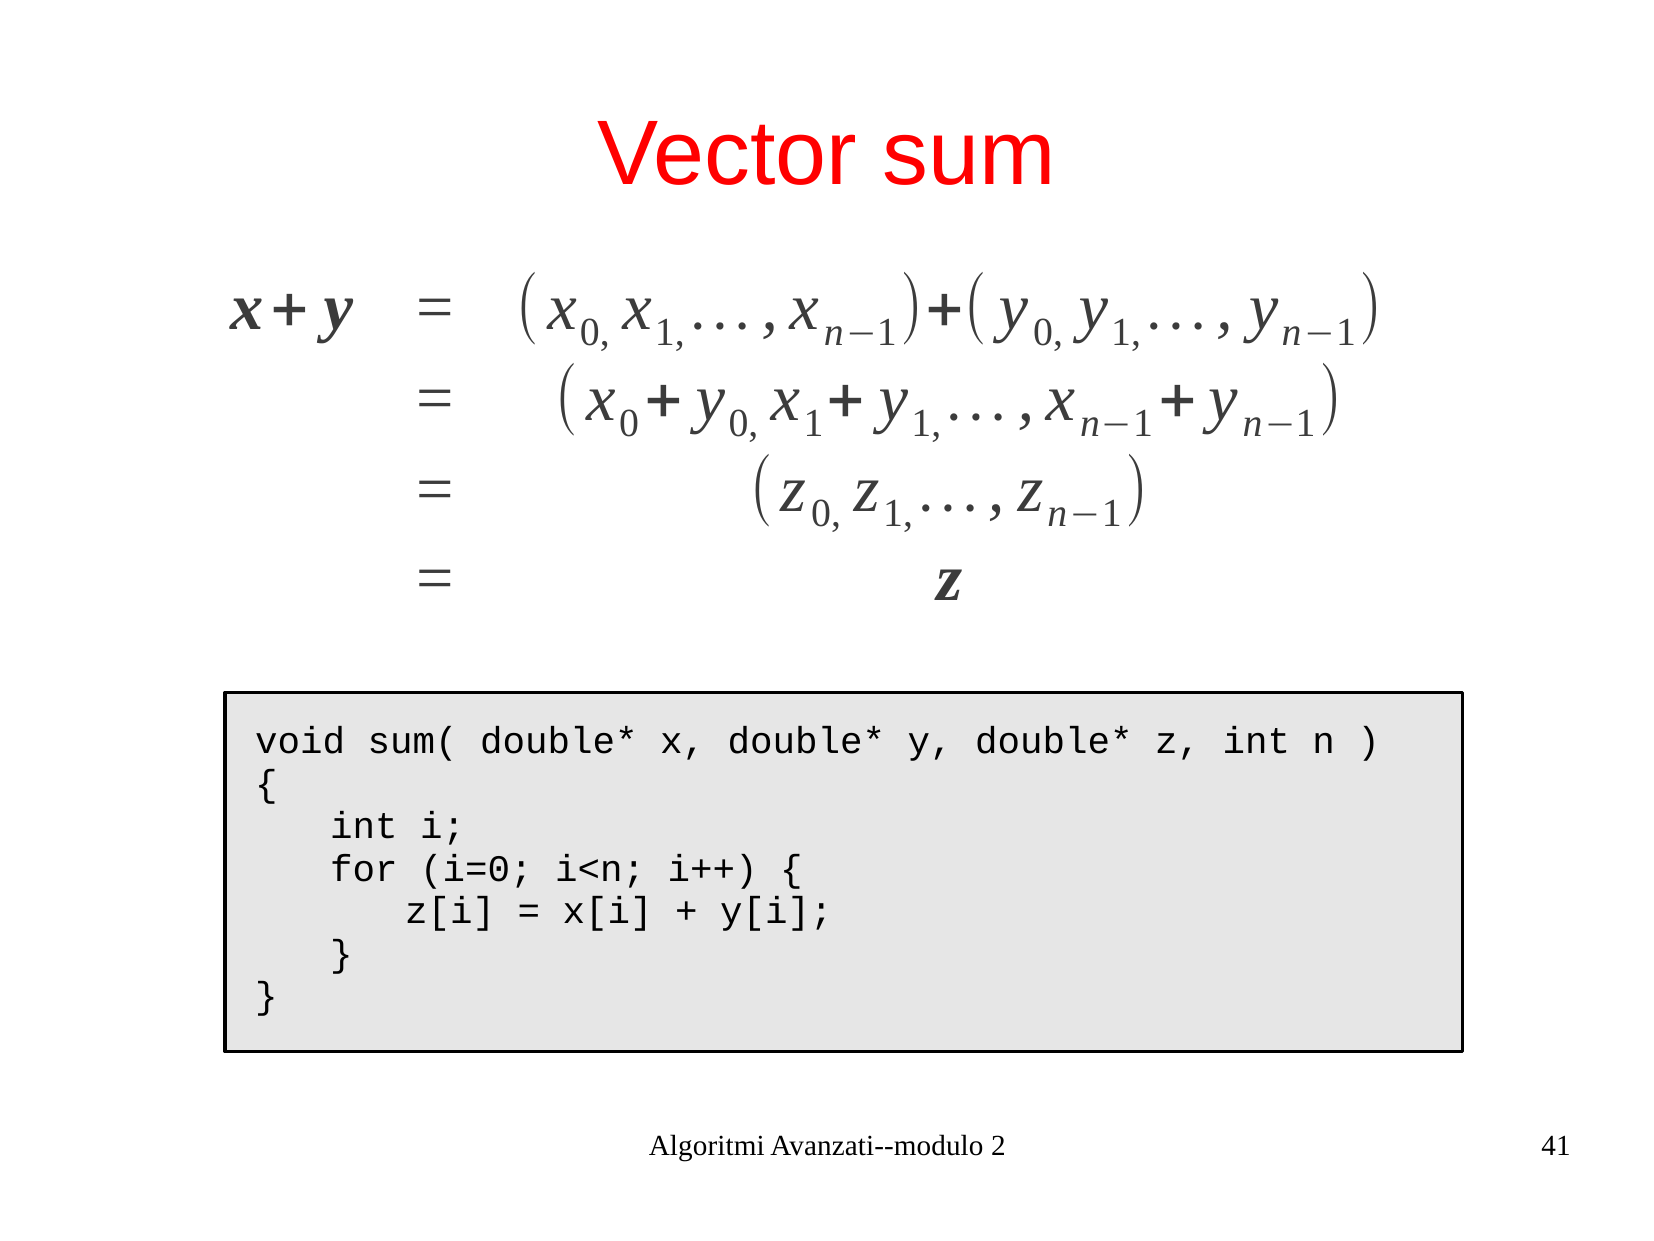

# Vector sum
void sum( double* x, double* y, double* z, int n )
{
	int i;
	for (i=0; i<n; i++) {
		z[i] = x[i] + y[i];
	}
}
Algoritmi Avanzati--modulo 2
41